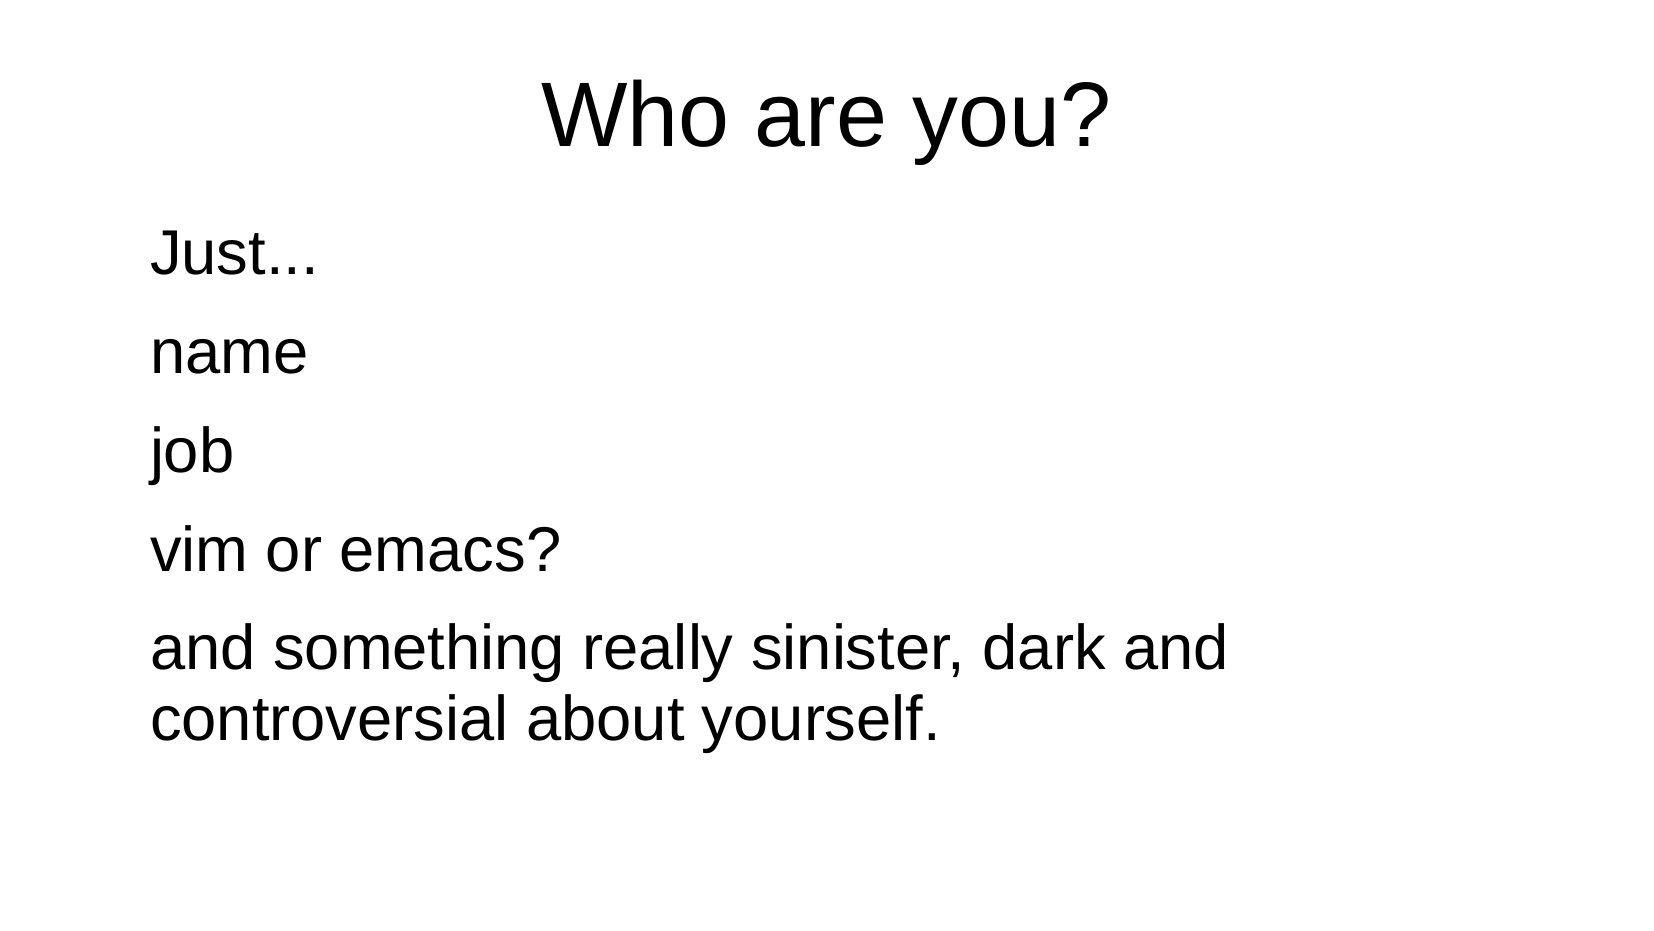

# Who are you?
Just...
name
job
vim or emacs?
and something really sinister, dark and controversial about yourself.